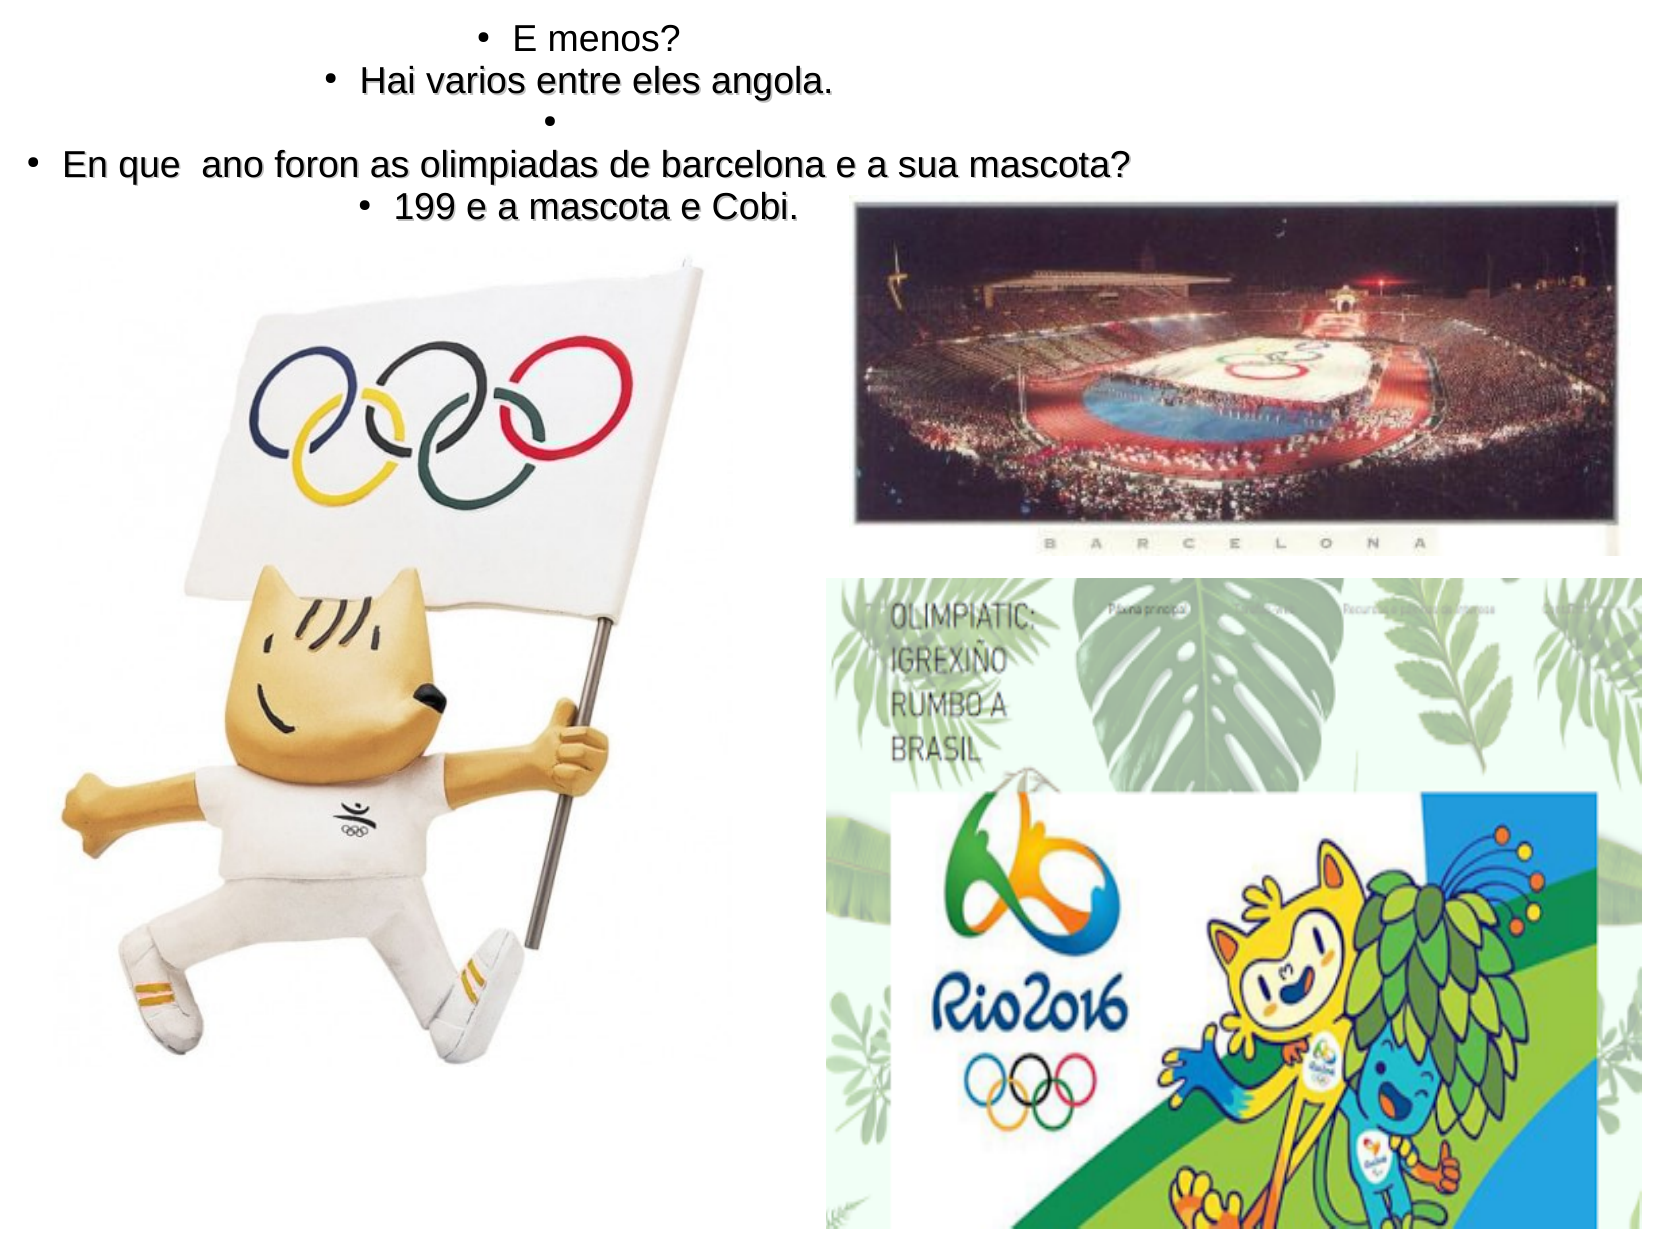

# E menos?
Hai varios entre eles angola.
En que ano foron as olimpiadas de barcelona e a sua mascota?
199 e a mascota e Cobi.